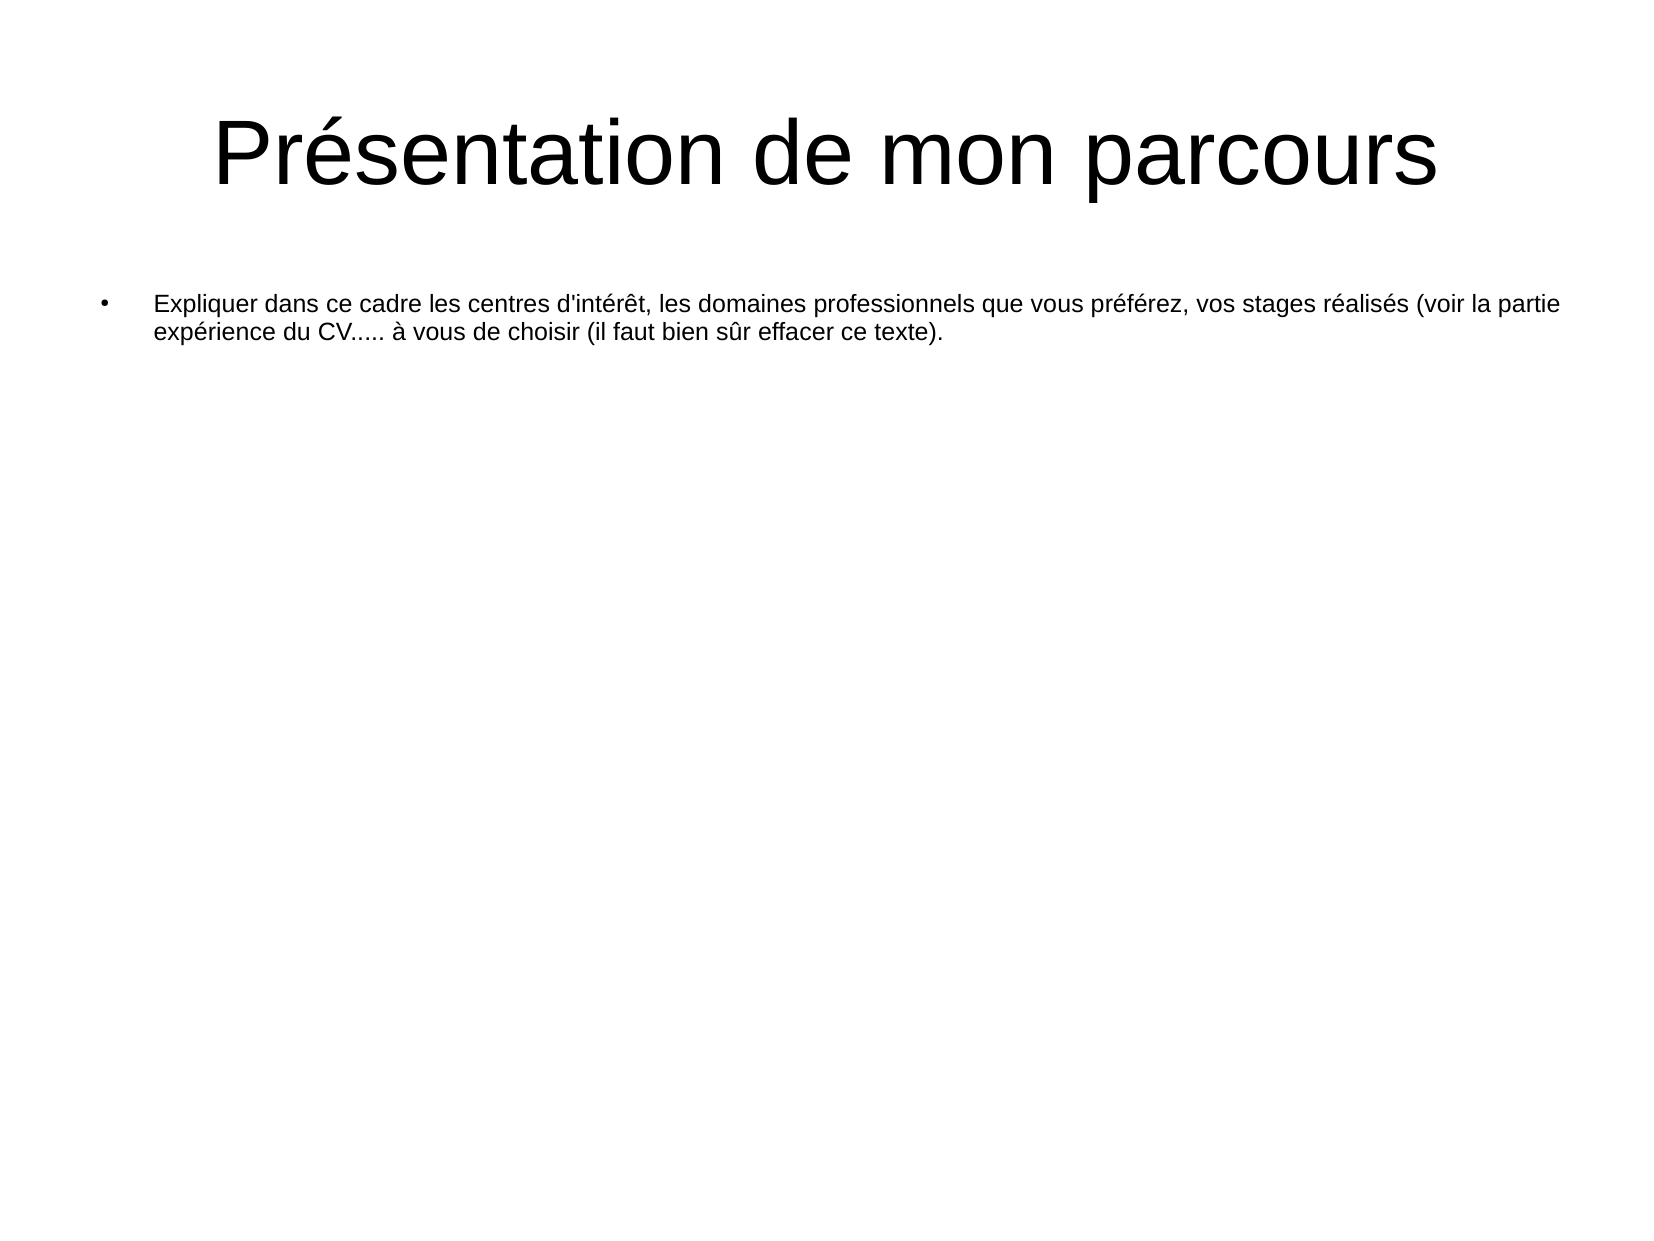

# Présentation de mon parcours
Expliquer dans ce cadre les centres d'intérêt, les domaines professionnels que vous préférez, vos stages réalisés (voir la partie expérience du CV..... à vous de choisir (il faut bien sûr effacer ce texte).